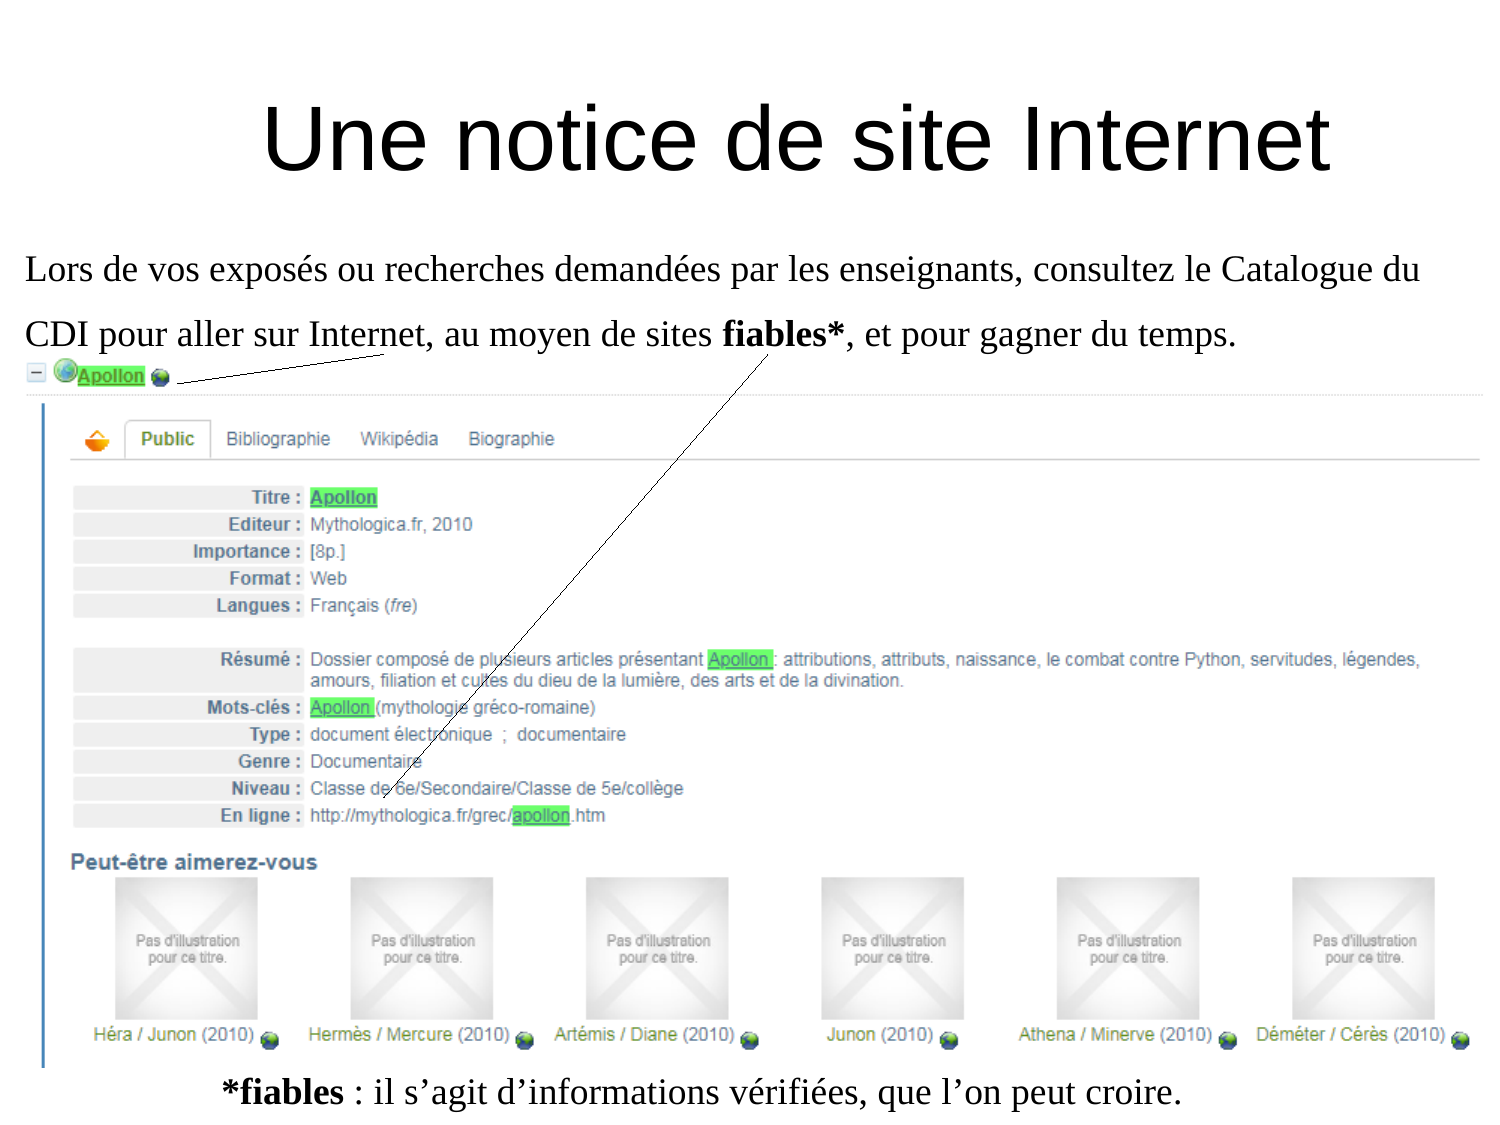

Une notice de site Internet
Lors de vos exposés ou recherches demandées par les enseignants, consultez le Catalogue du
CDI pour aller sur Internet, au moyen de sites fiables*, et pour gagner du temps.
*fiables : il s’agit d’informations vérifiées, que l’on peut croire.